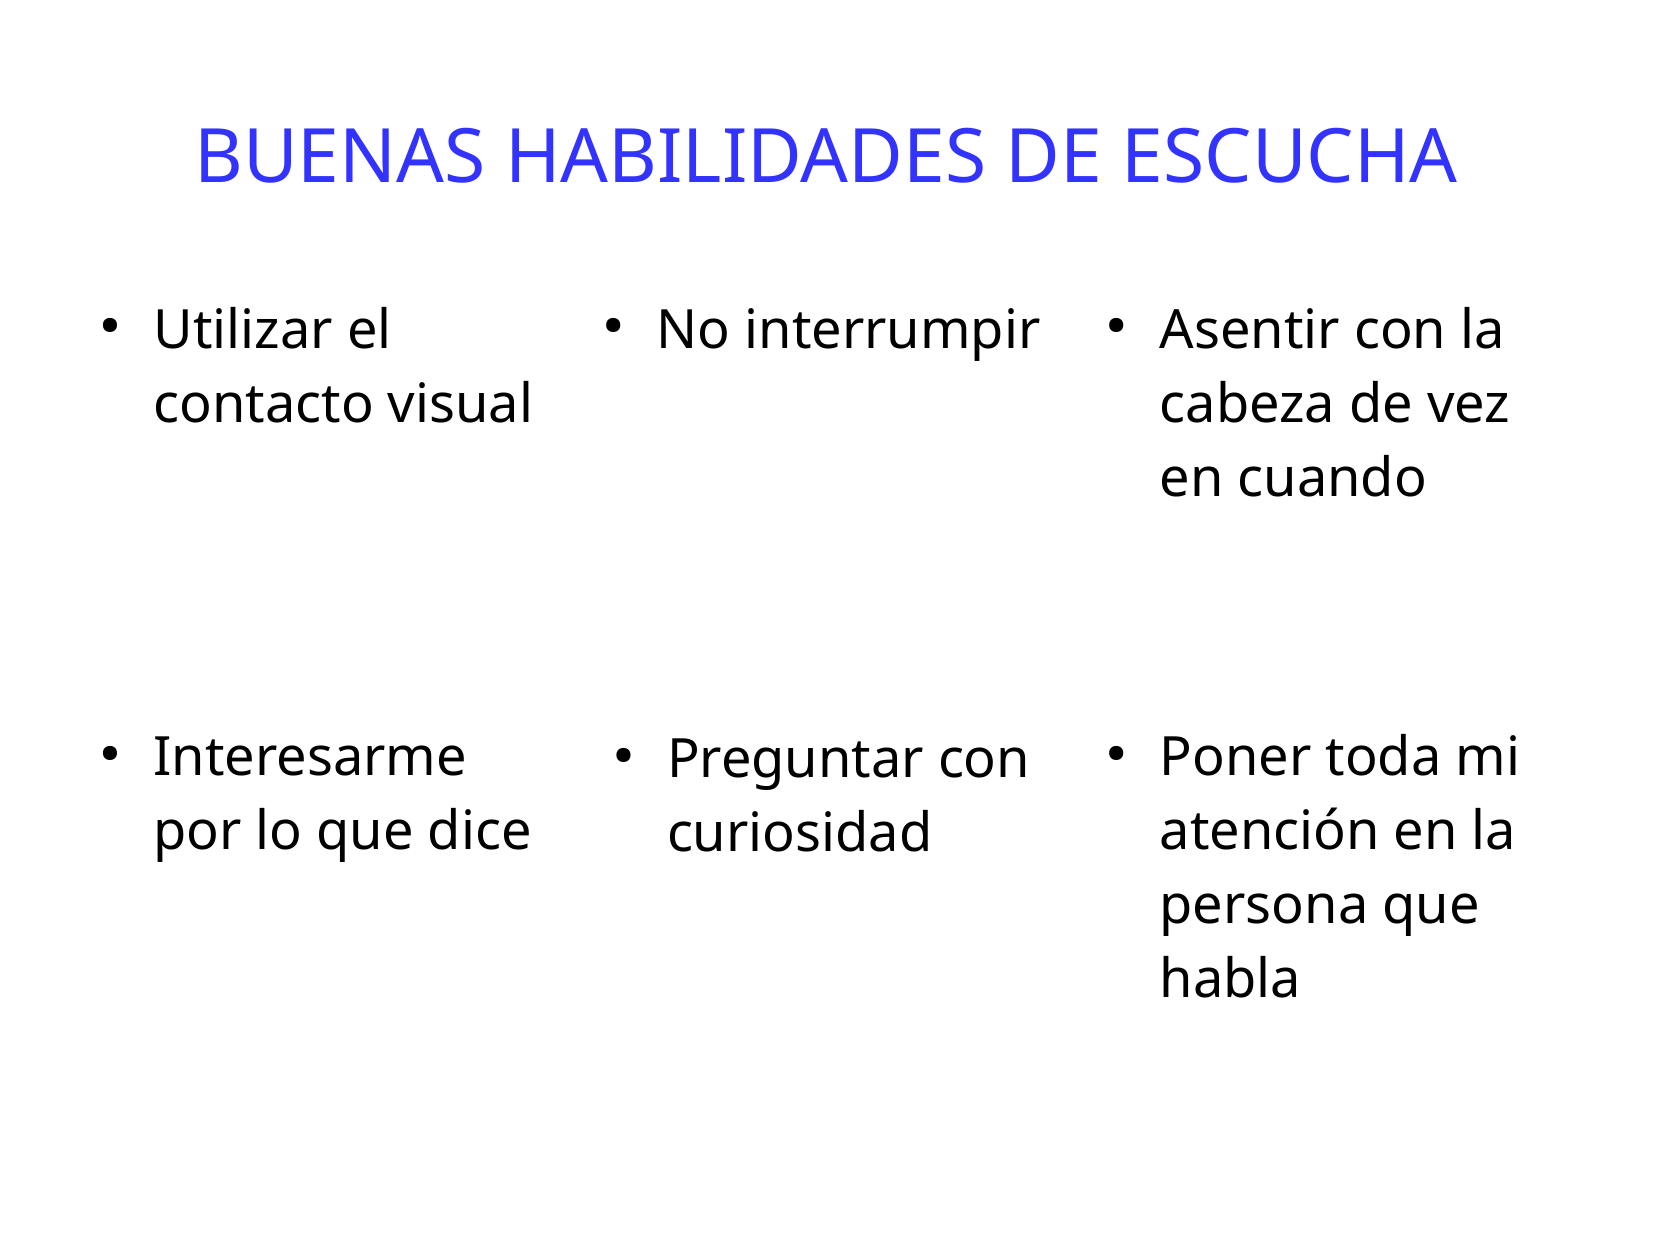

# BUENAS HABILIDADES DE ESCUCHA
Utilizar el contacto visual
No interrumpir
Asentir con la cabeza de vez en cuando
Interesarme por lo que dice
Poner toda mi atención en la persona que habla
Preguntar con curiosidad